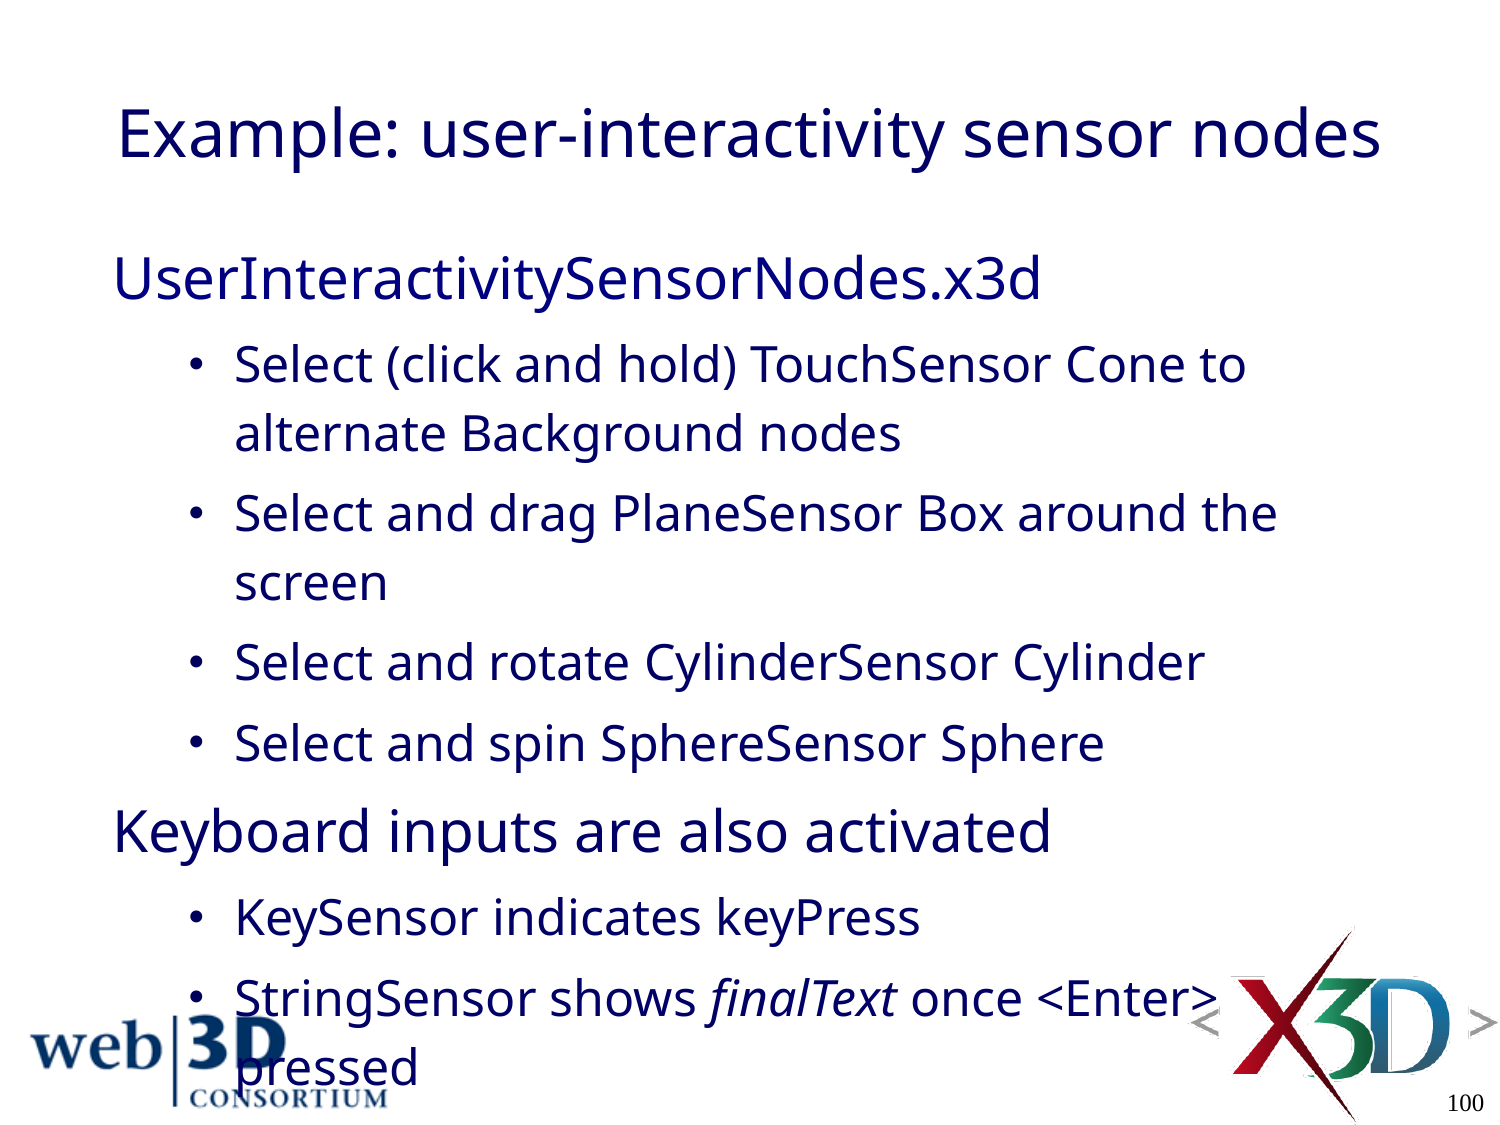

# Example: user-interactivity sensor nodes
UserInteractivitySensorNodes.x3d
Select (click and hold) TouchSensor Cone to alternate Background nodes
Select and drag PlaneSensor Box around the screen
Select and rotate CylinderSensor Cylinder
Select and spin SphereSensor Sphere
Keyboard inputs are also activated
KeySensor indicates keyPress
StringSensor shows finalText once <Enter> pressed
Console shows enteredText (includes deletes if any)